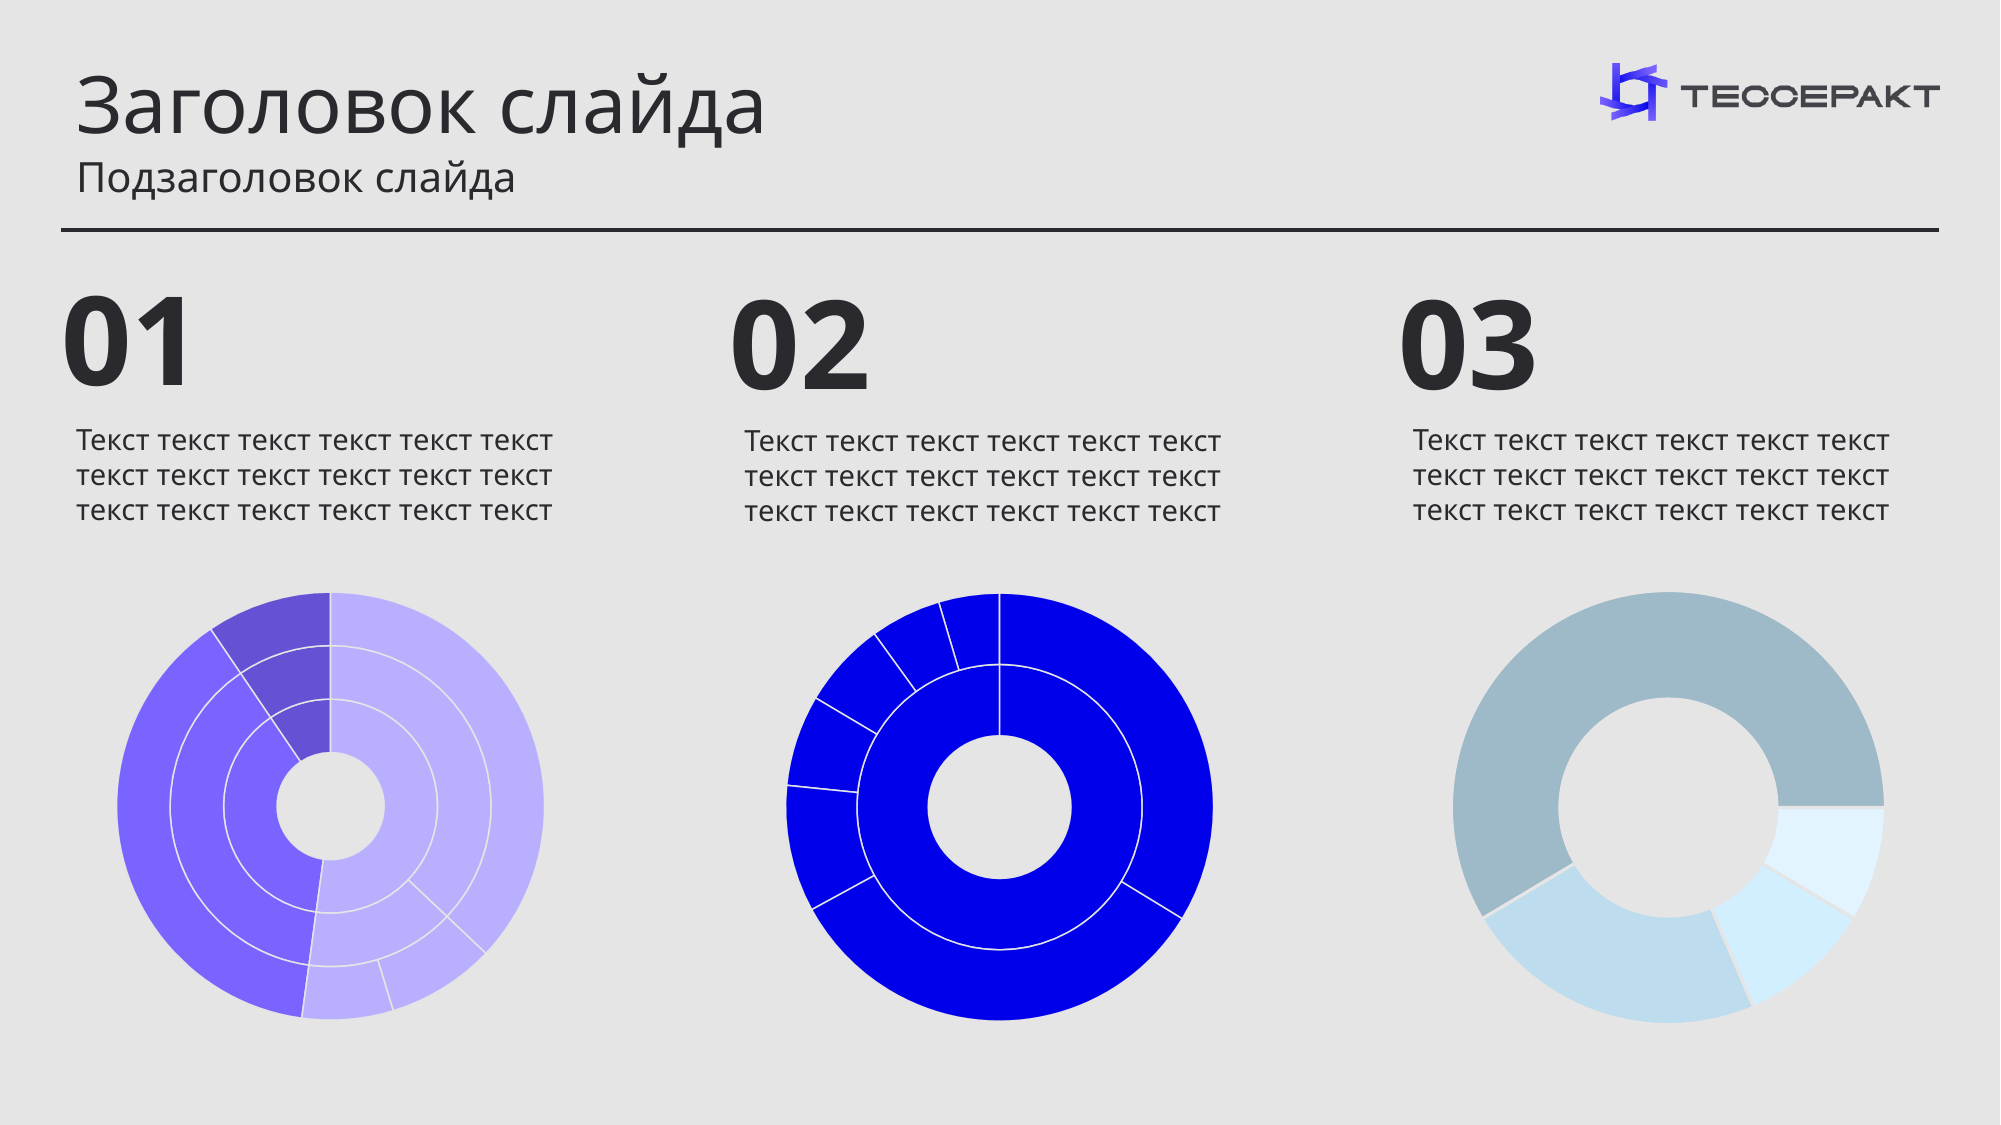

# Заголовок слайда
Подзаголовок слайда
01
02
03
Текст текст текст текст текст текст текст текст текст текст текст текст текст текст текст текст текст текст
Текст текст текст текст текст текст текст текст текст текст текст текст текст текст текст текст текст текст
Текст текст текст текст текст текст текст текст текст текст текст текст текст текст текст текст текст текст
### Chart
| Category | Продажи |
|---|---|
| Кв. 1 | 8.2 |
| Кв. 2 | 3.2 |
| Кв. 3 | 1.4 |
| Кв. 4 | 1.2 |